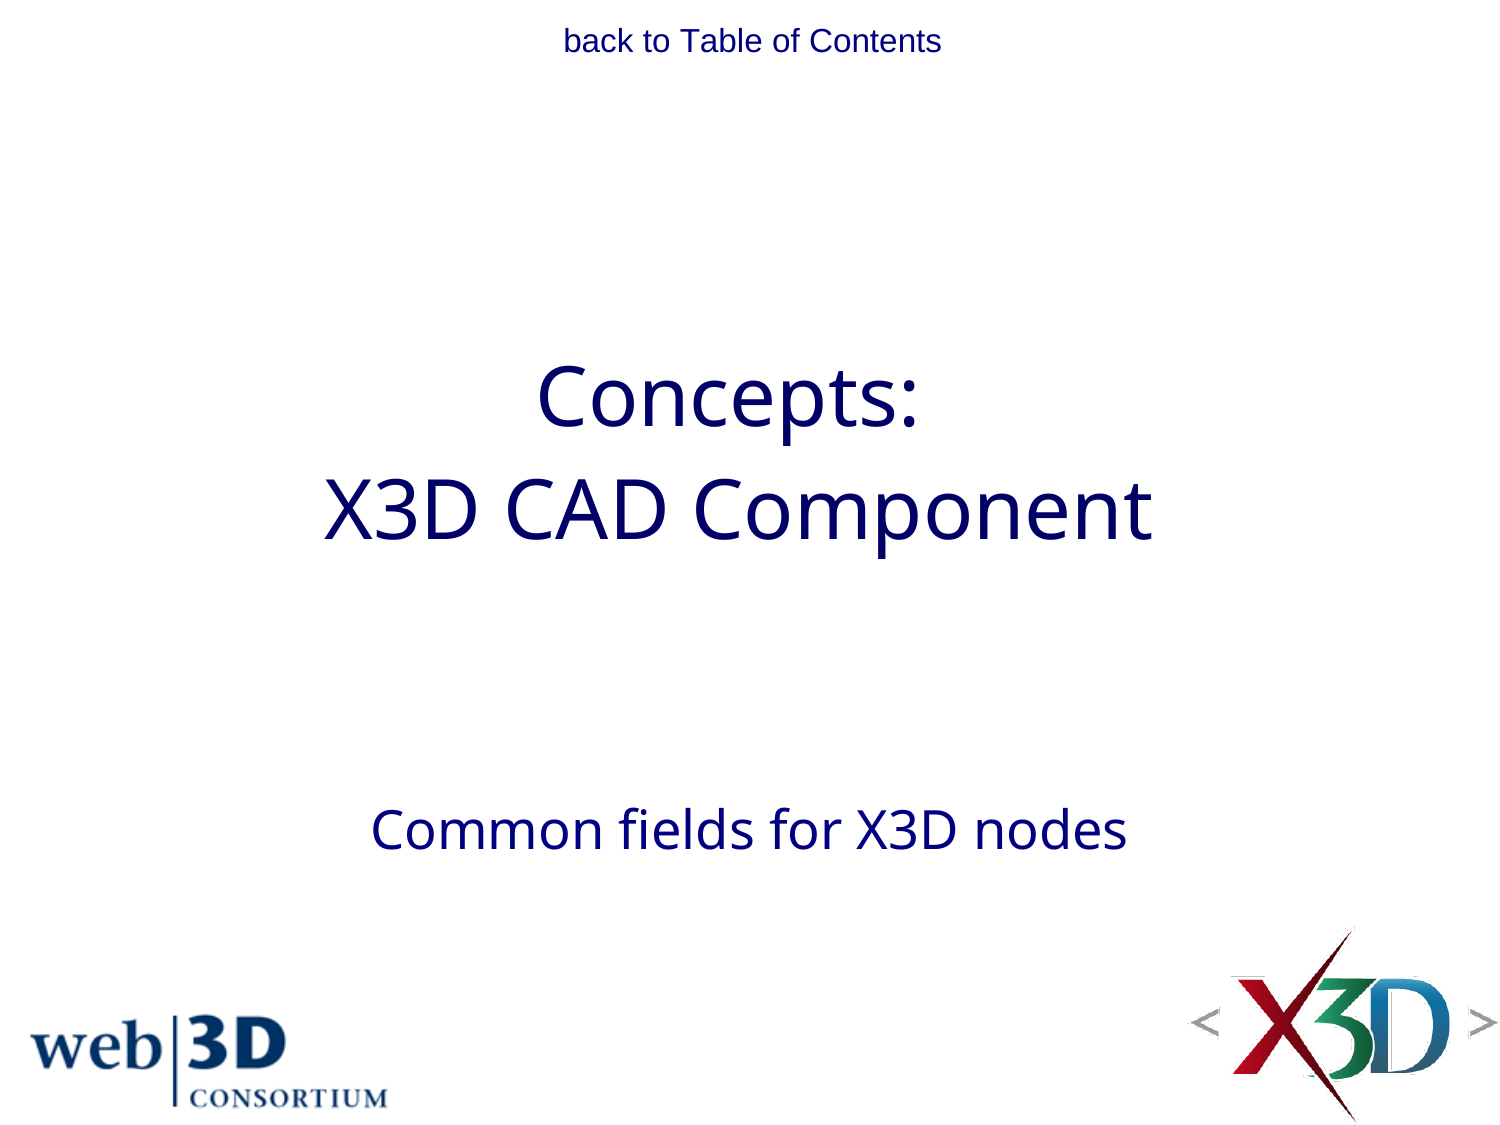

back to Table of Contents
# Concepts: X3D CAD Component Common fields for X3D nodes